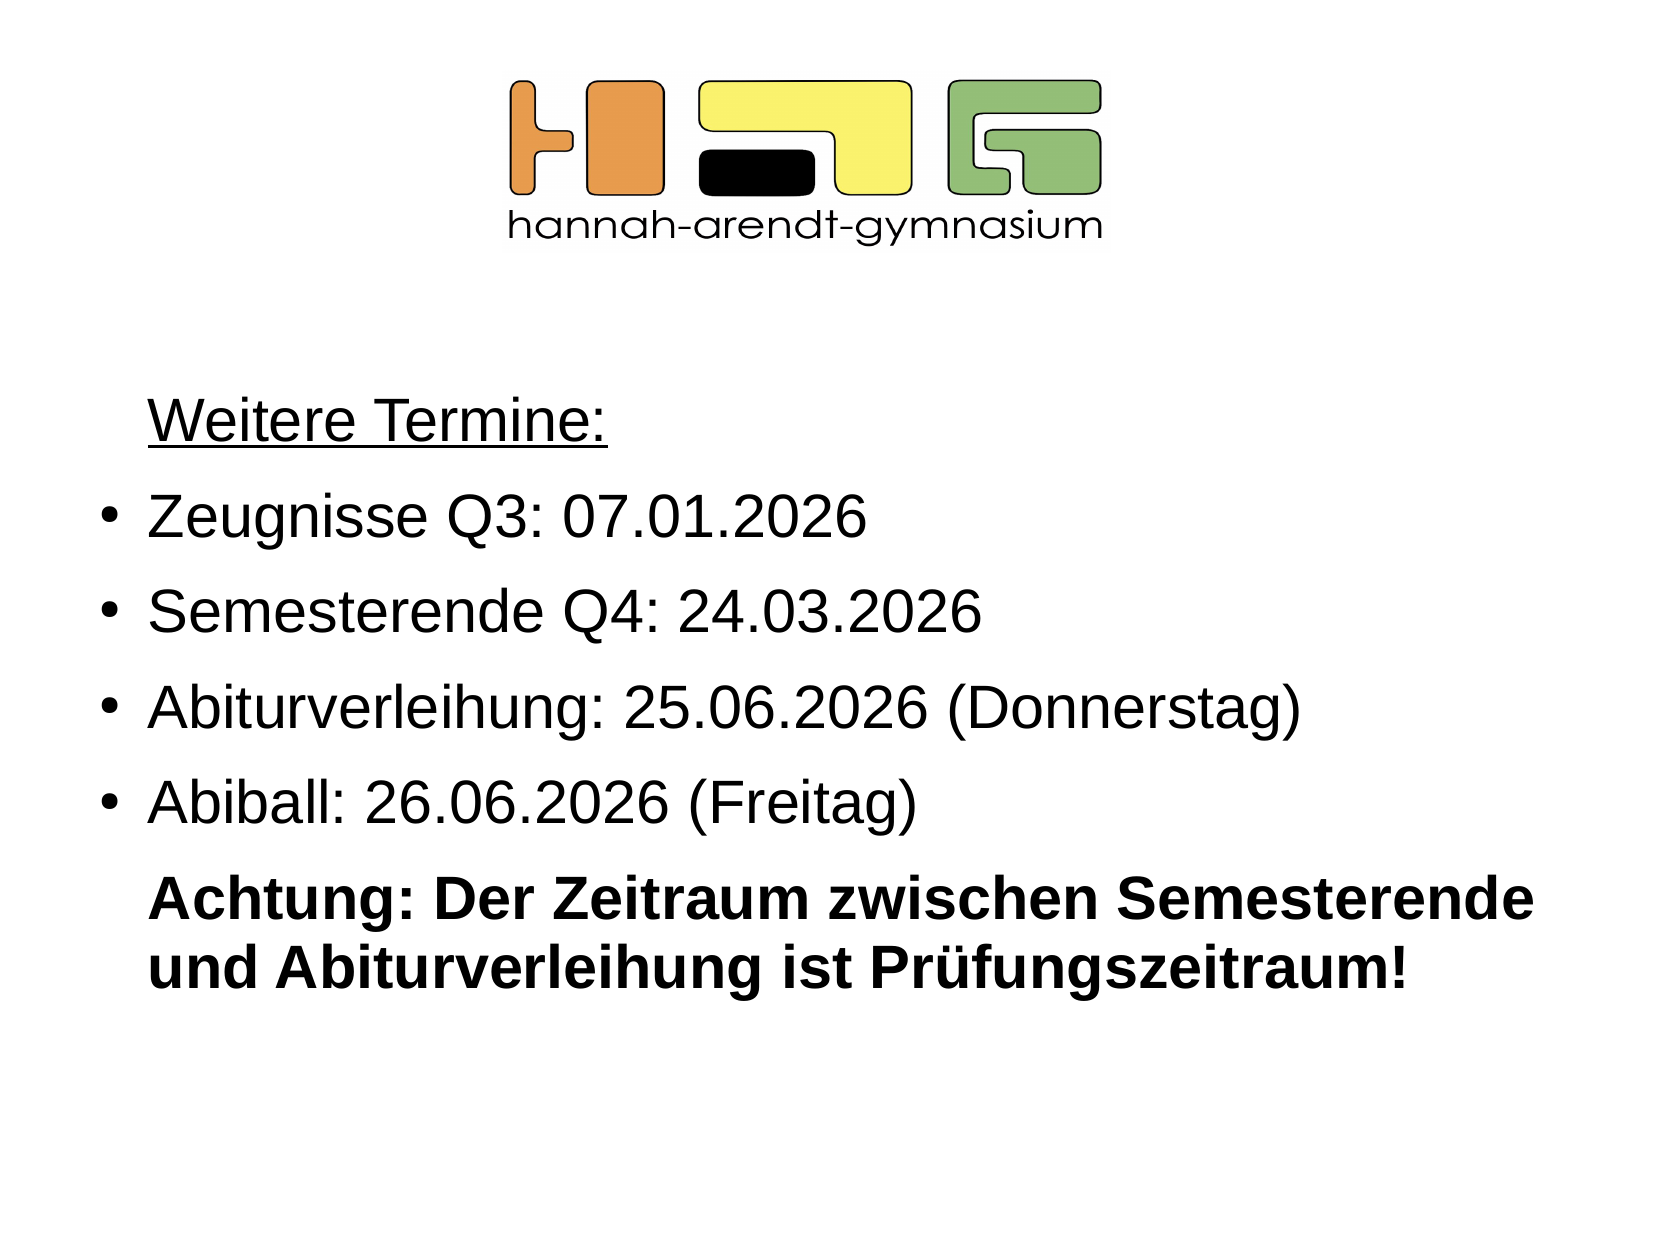

#
Weitere Termine:
Zeugnisse Q3: 07.01.2026
Semesterende Q4: 24.03.2026
Abiturverleihung: 25.06.2026 (Donnerstag)
Abiball: 26.06.2026 (Freitag)
Achtung: Der Zeitraum zwischen Semesterende und Abiturverleihung ist Prüfungszeitraum!